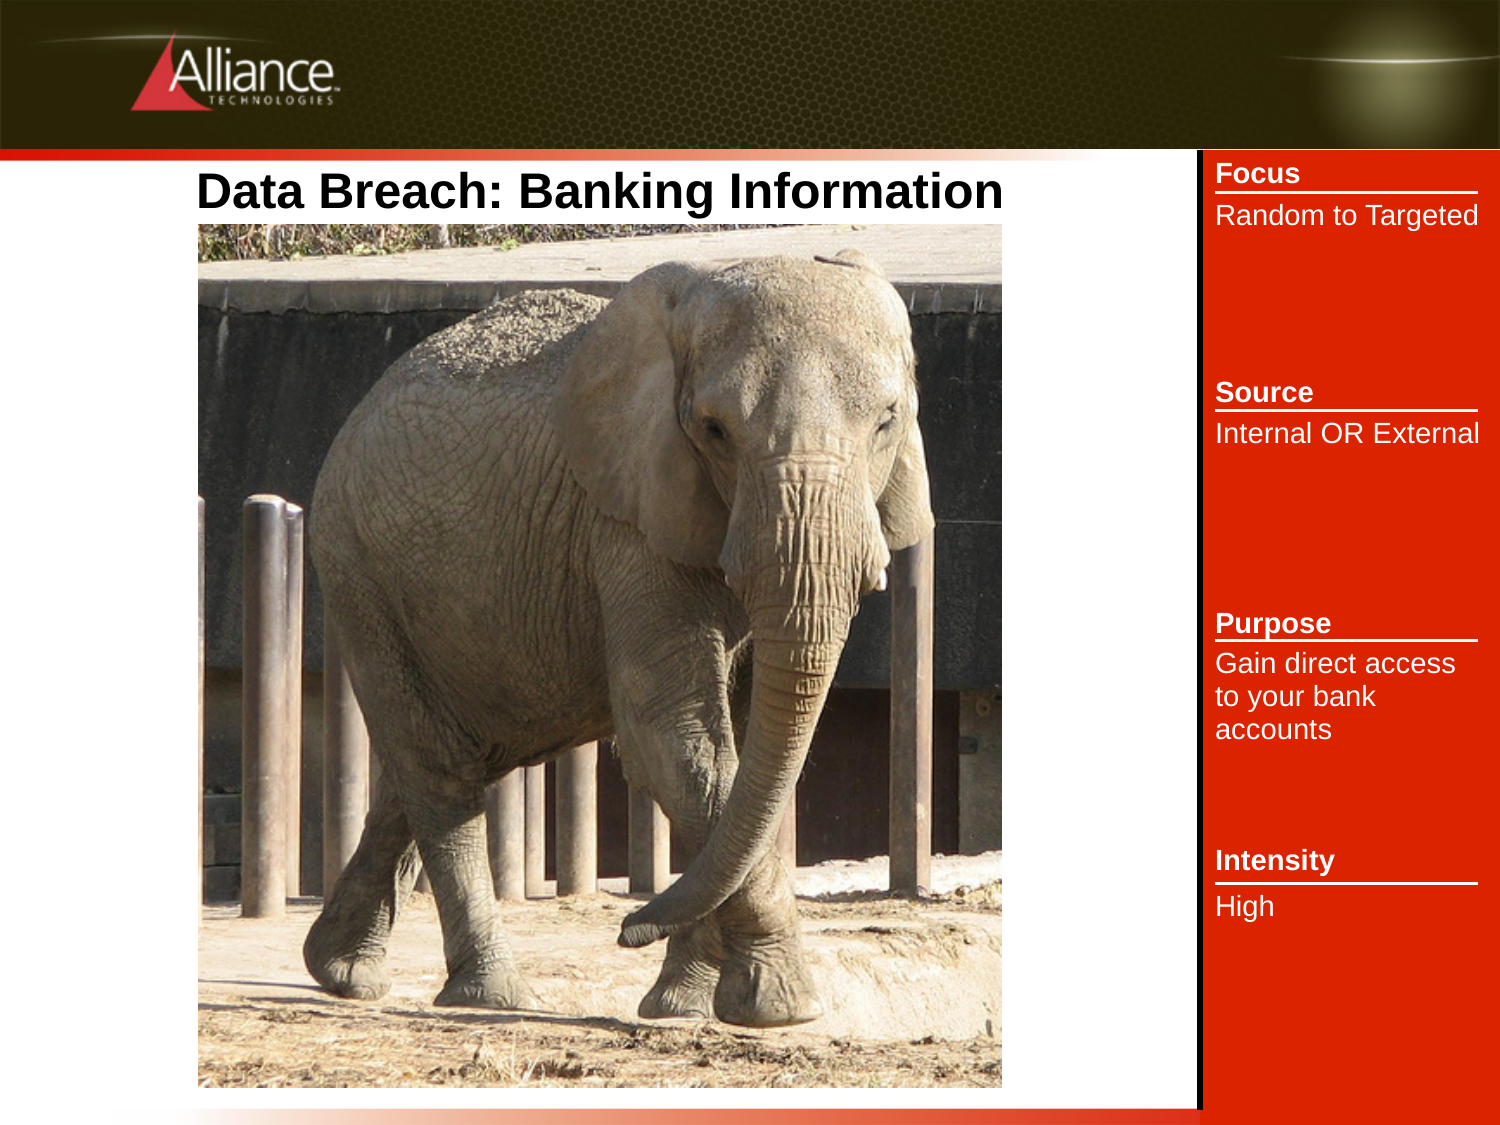

Focus
Data Breach: Banking Information
Random to Targeted
Source
Internal OR External
Purpose
Gain direct access to your bank accounts
Intensity
High